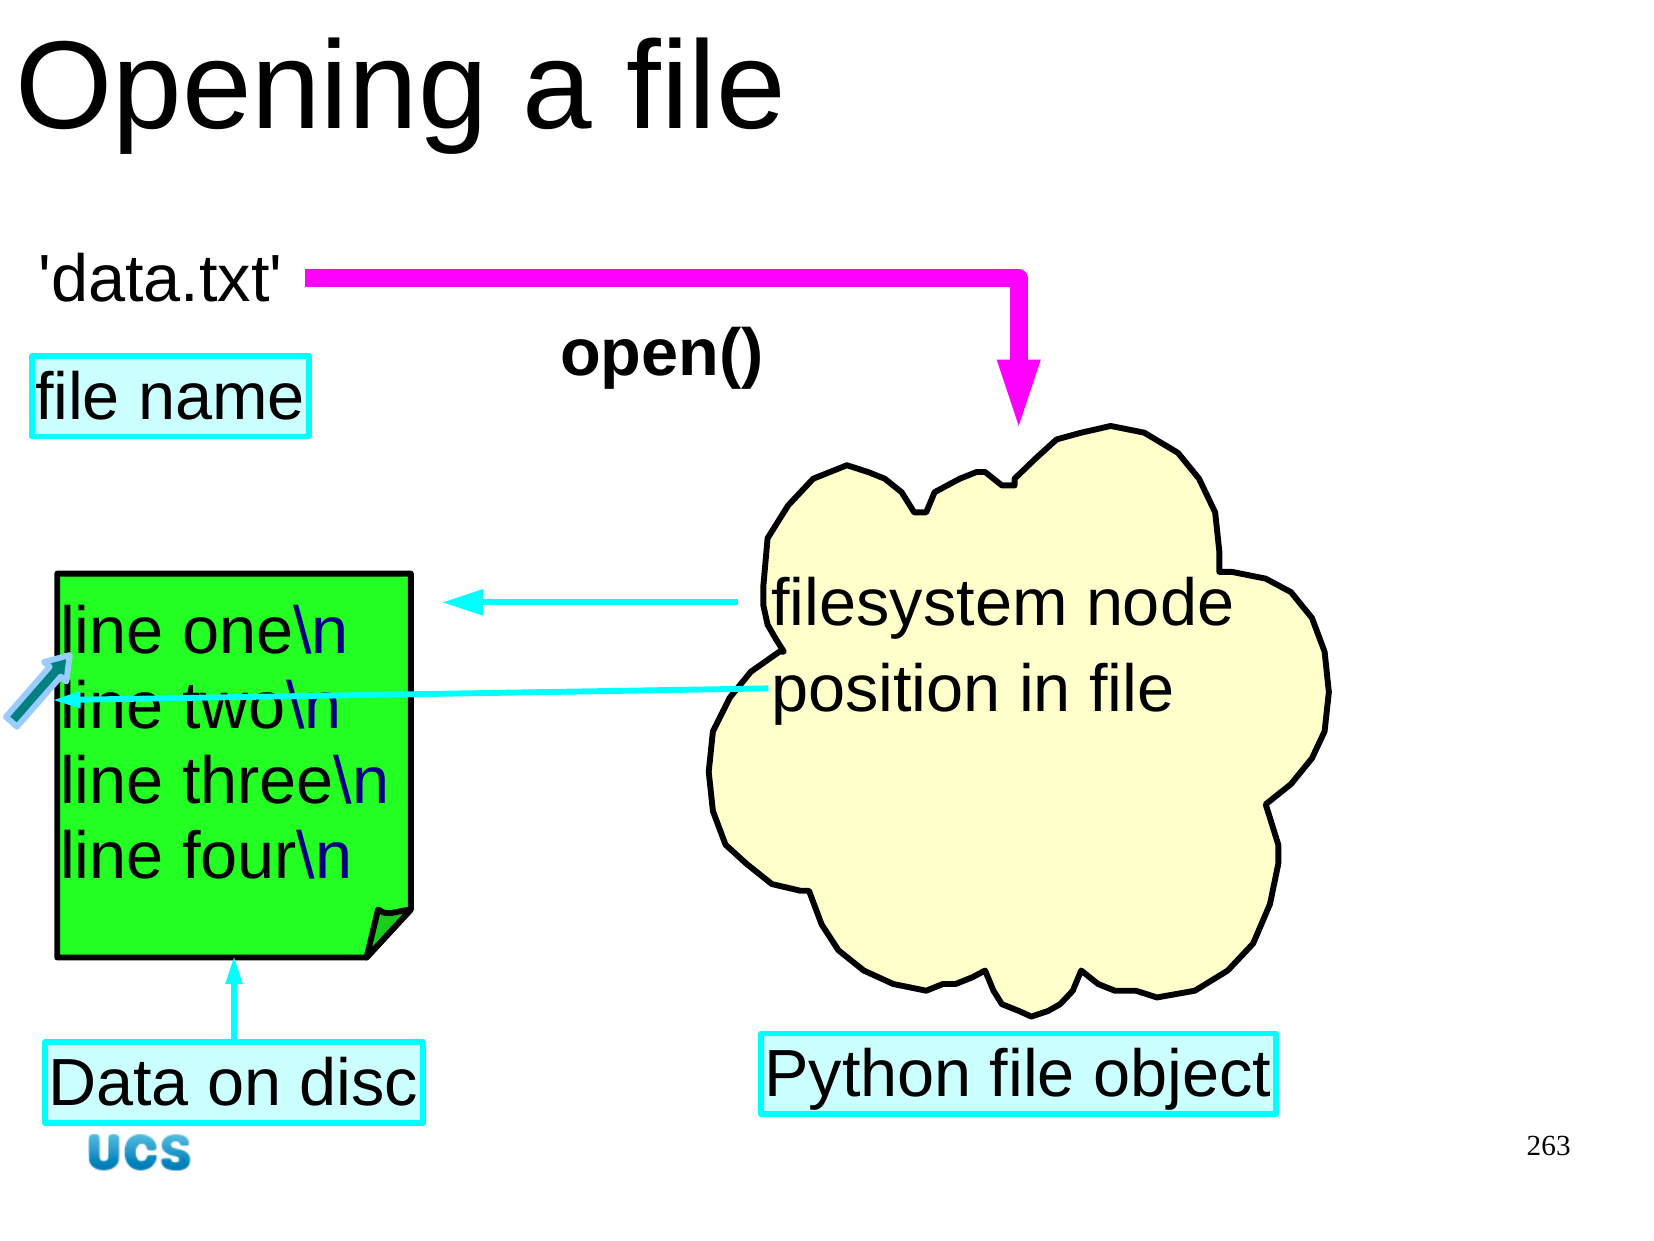

Opening a file
'data.txt'
file name
filesystem node
line one\n
line two\n
line three\n
line four\n
position in file
Python file object
Data on disc
263